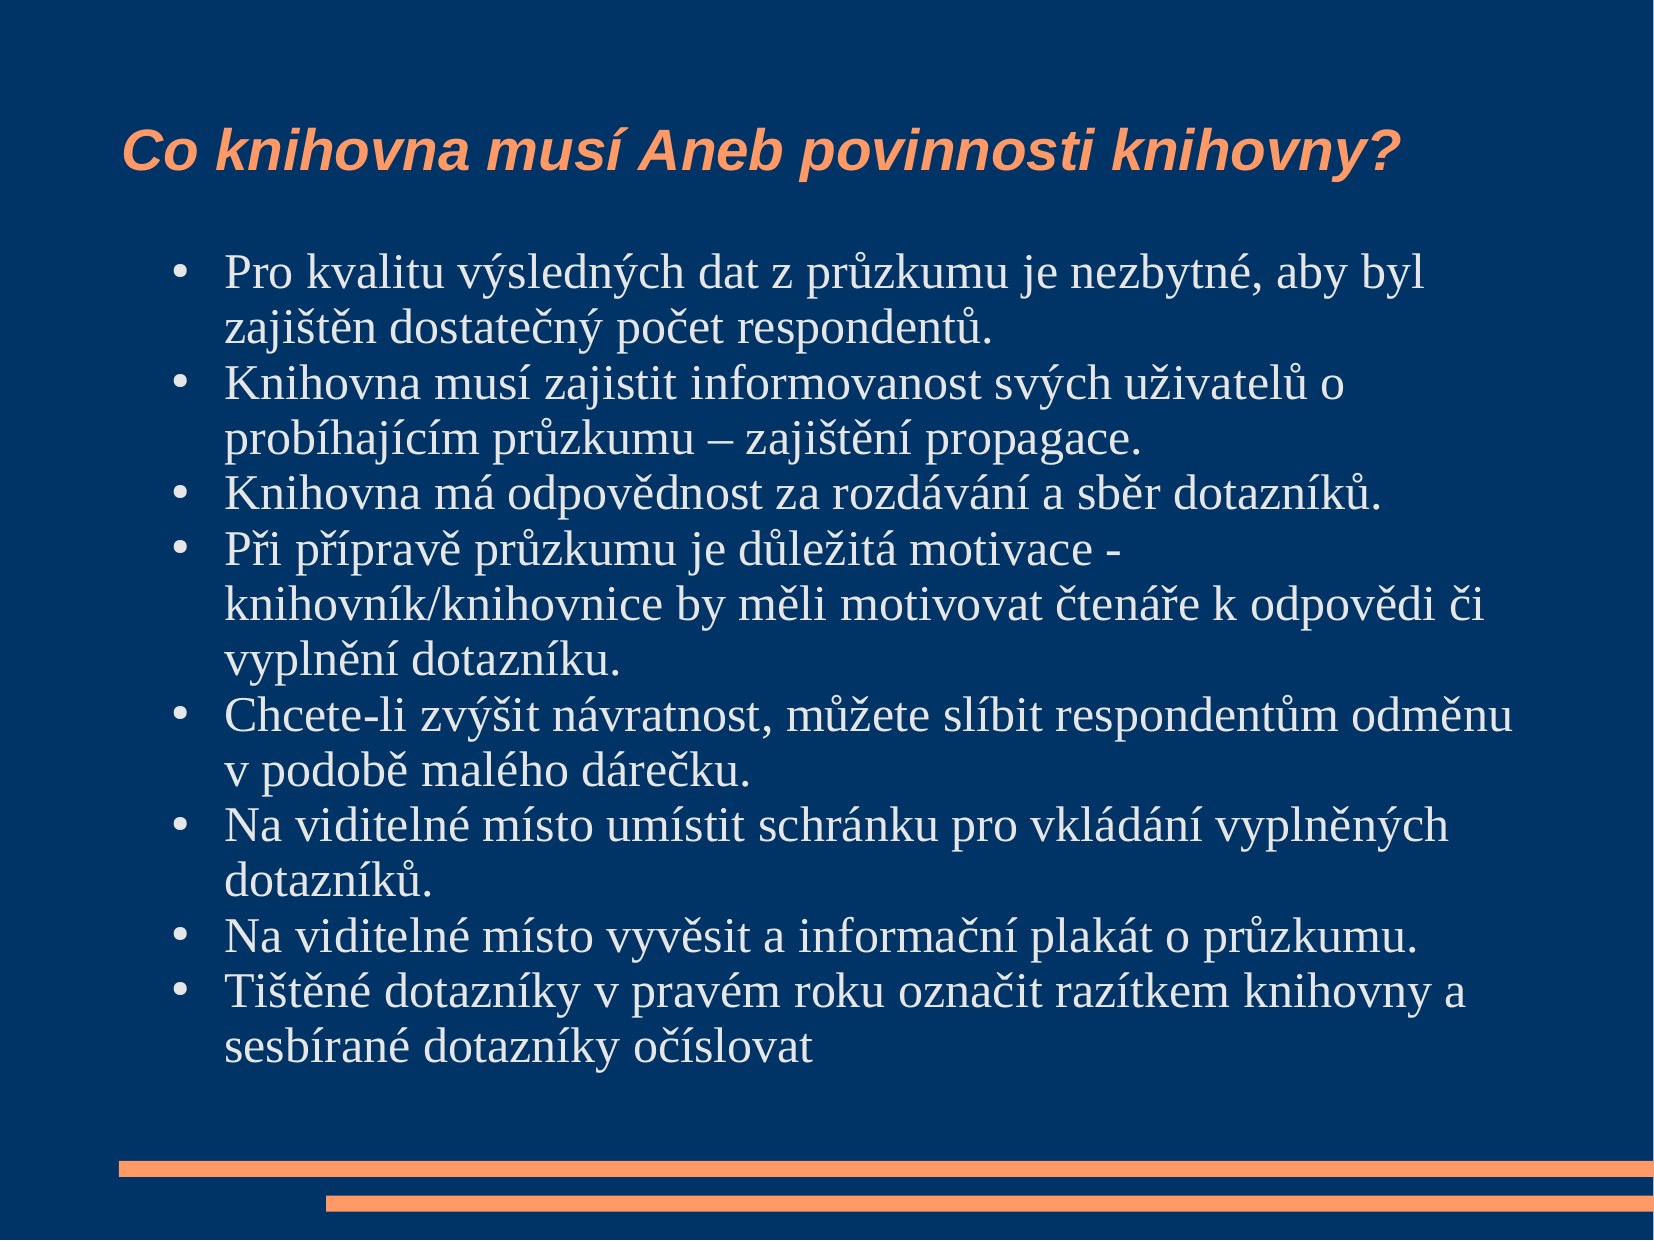

# Co knihovna musí Aneb povinnosti knihovny?
Pro kvalitu výsledných dat z průzkumu je nezbytné, aby byl zajištěn dostatečný počet respondentů.
Knihovna musí zajistit informovanost svých uživatelů o probíhajícím průzkumu – zajištění propagace.
Knihovna má odpovědnost za rozdávání a sběr dotazníků.
Při přípravě průzkumu je důležitá motivace - knihovník/knihovnice by měli motivovat čtenáře k odpovědi či vyplnění dotazníku.
Chcete-li zvýšit návratnost, můžete slíbit respondentům odměnu v podobě malého dárečku.
Na viditelné místo umístit schránku pro vkládání vyplněných dotazníků.
Na viditelné místo vyvěsit a informační plakát o průzkumu.
Tištěné dotazníky v pravém roku označit razítkem knihovny a sesbírané dotazníky očíslovat